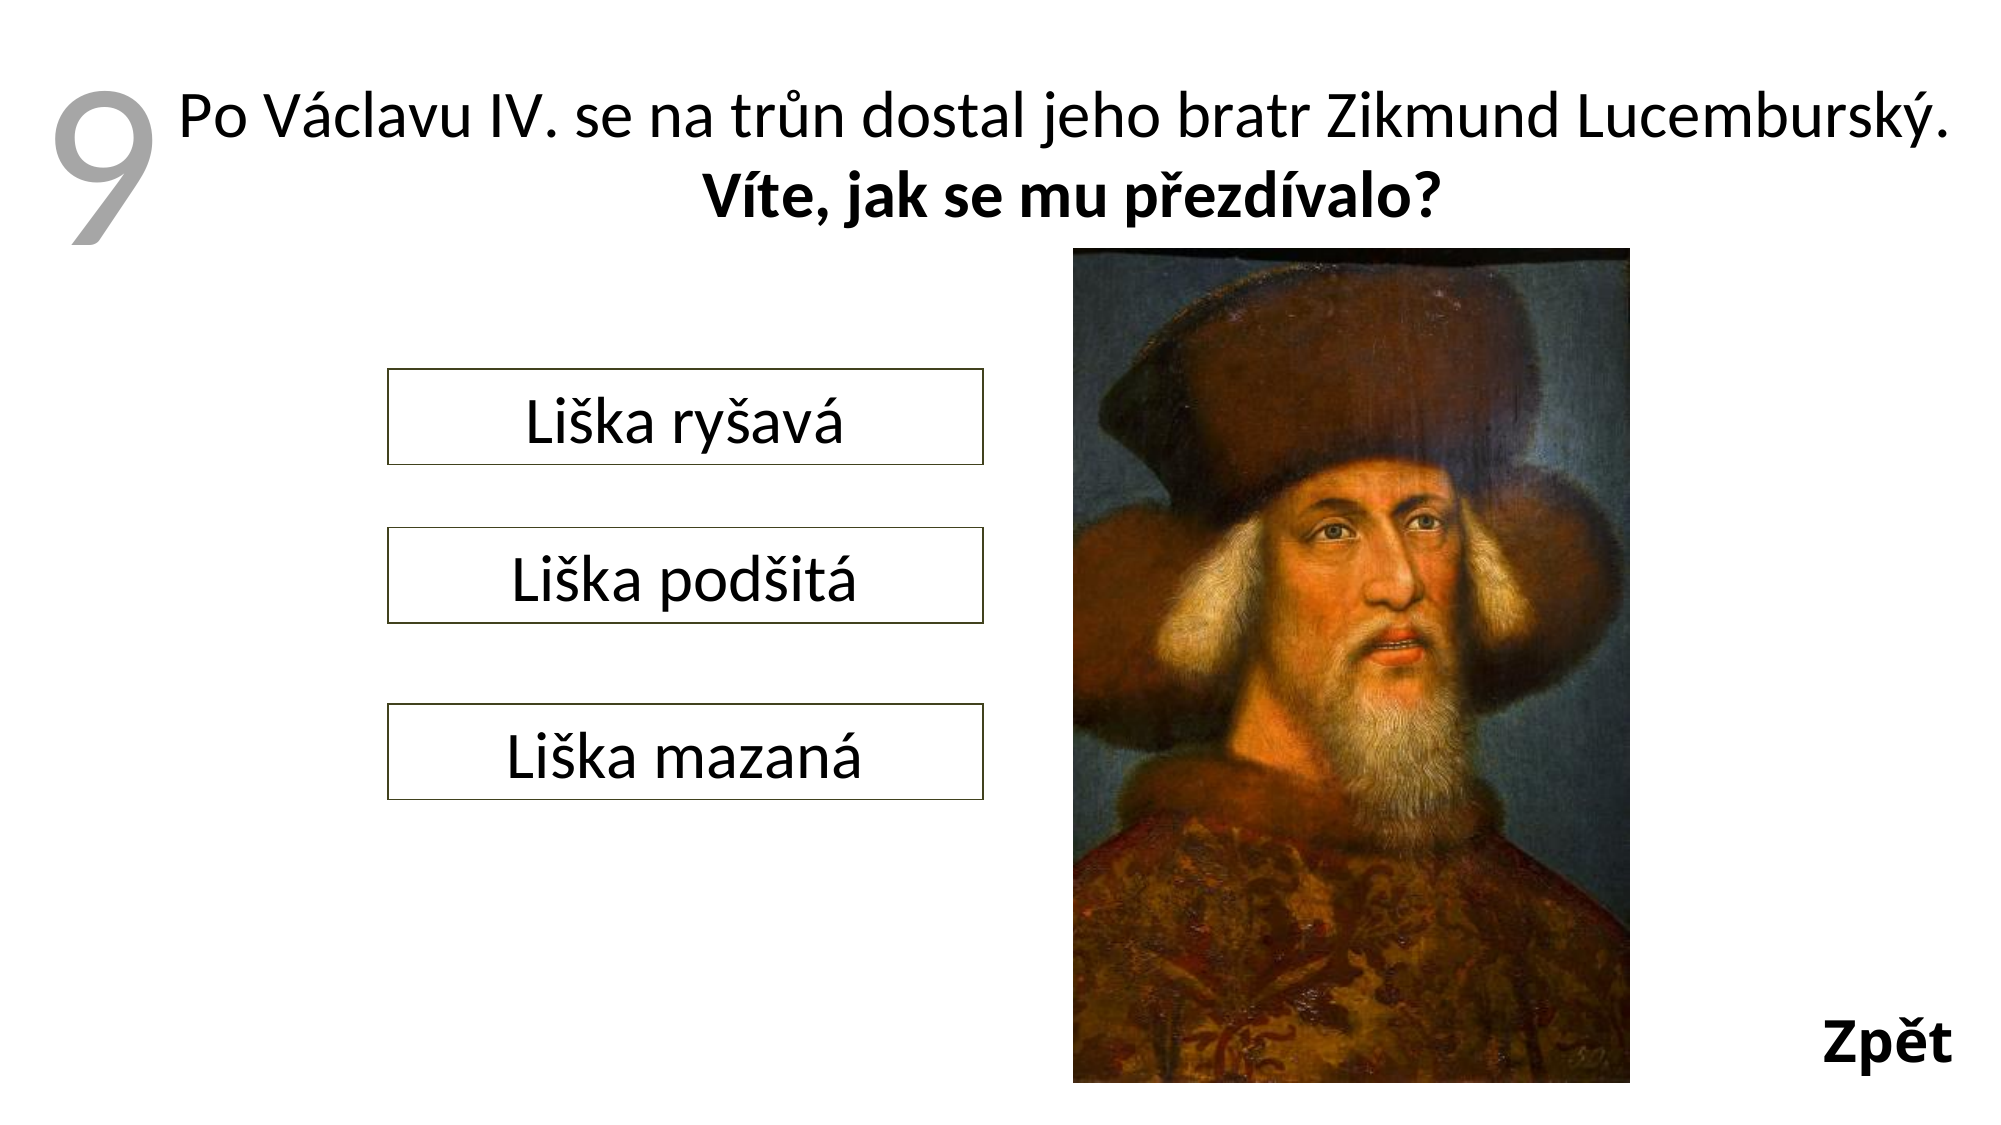

9
Po Václavu IV. se na trůn dostal jeho bratr Zikmund Lucemburský.
Víte, jak se mu přezdívalo?
Liška ryšavá
Liška podšitá
Liška mazaná
Zpět